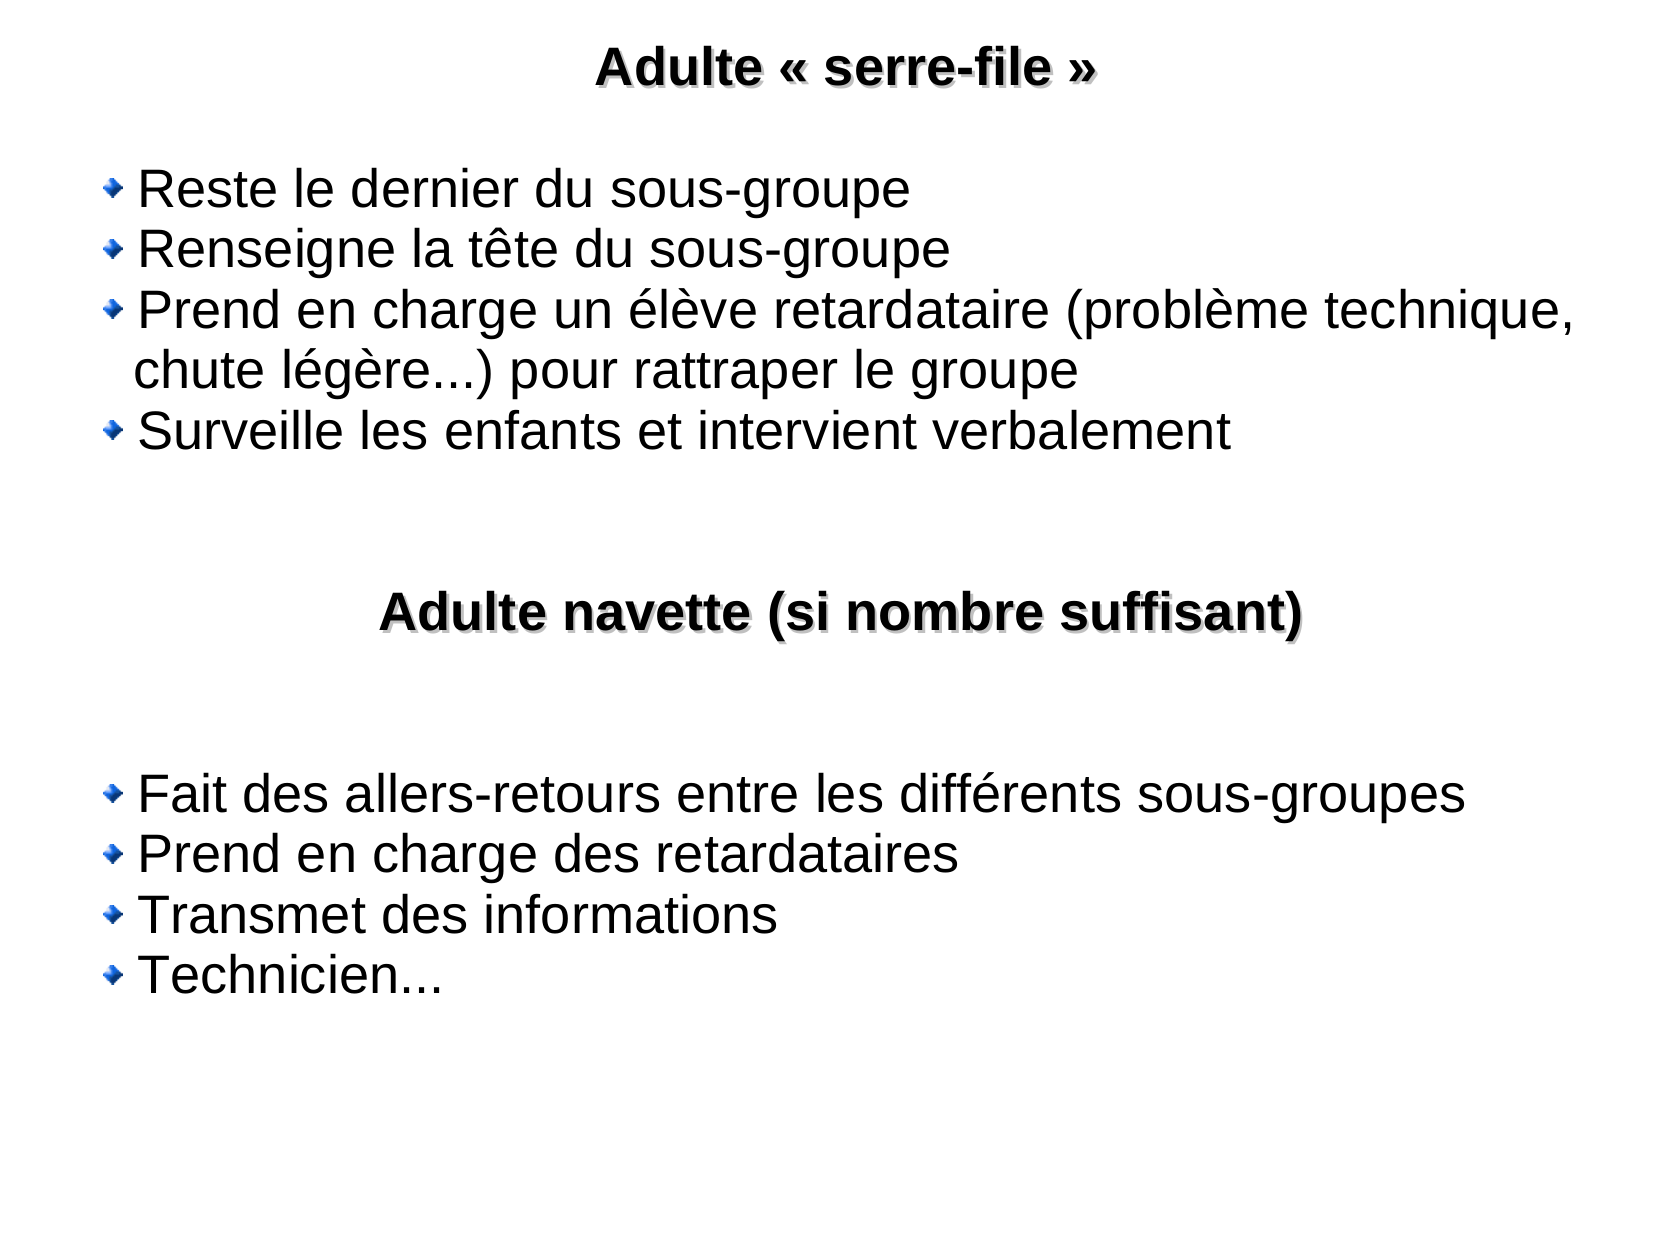

Adulte « serre-file »
 Reste le dernier du sous-groupe
 Renseigne la tête du sous-groupe
 Prend en charge un élève retardataire (problème technique, chute légère...) pour rattraper le groupe
 Surveille les enfants et intervient verbalement
Adulte navette (si nombre suffisant)
 Fait des allers-retours entre les différents sous-groupes
 Prend en charge des retardataires
 Transmet des informations
 Technicien...